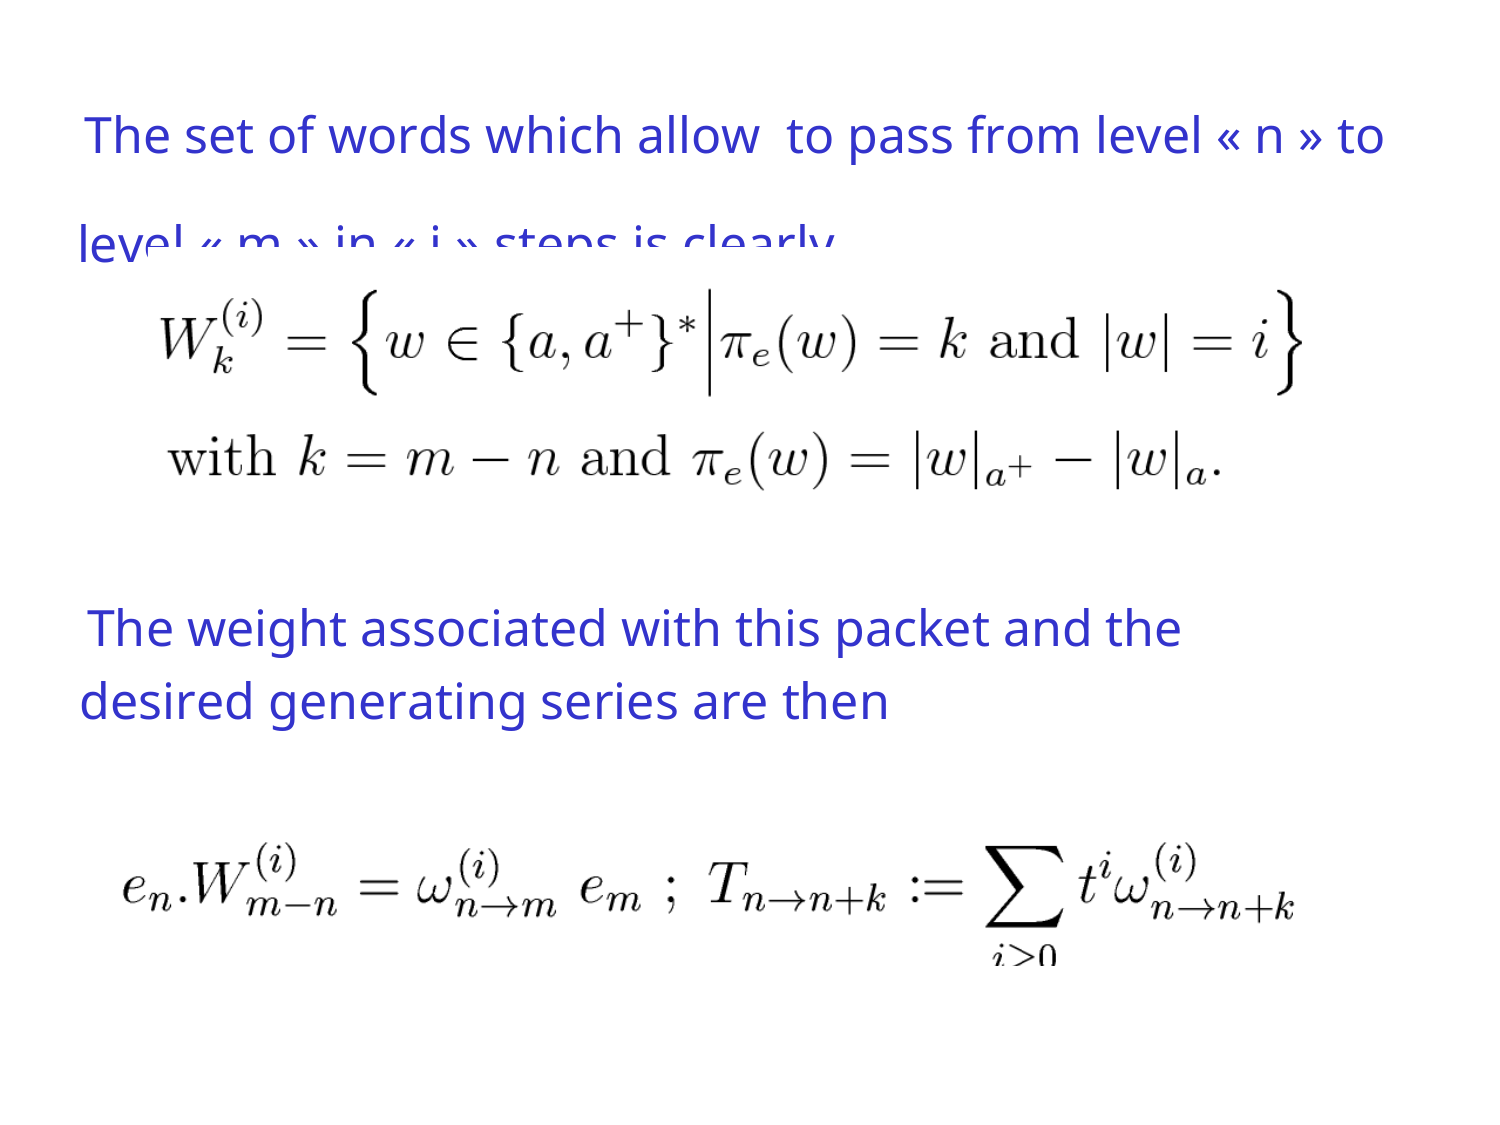

The set of words which allow to pass from level « n » to level « m » in « i » steps is clearly.
 The weight associated with this packet and the
desired generating series are then